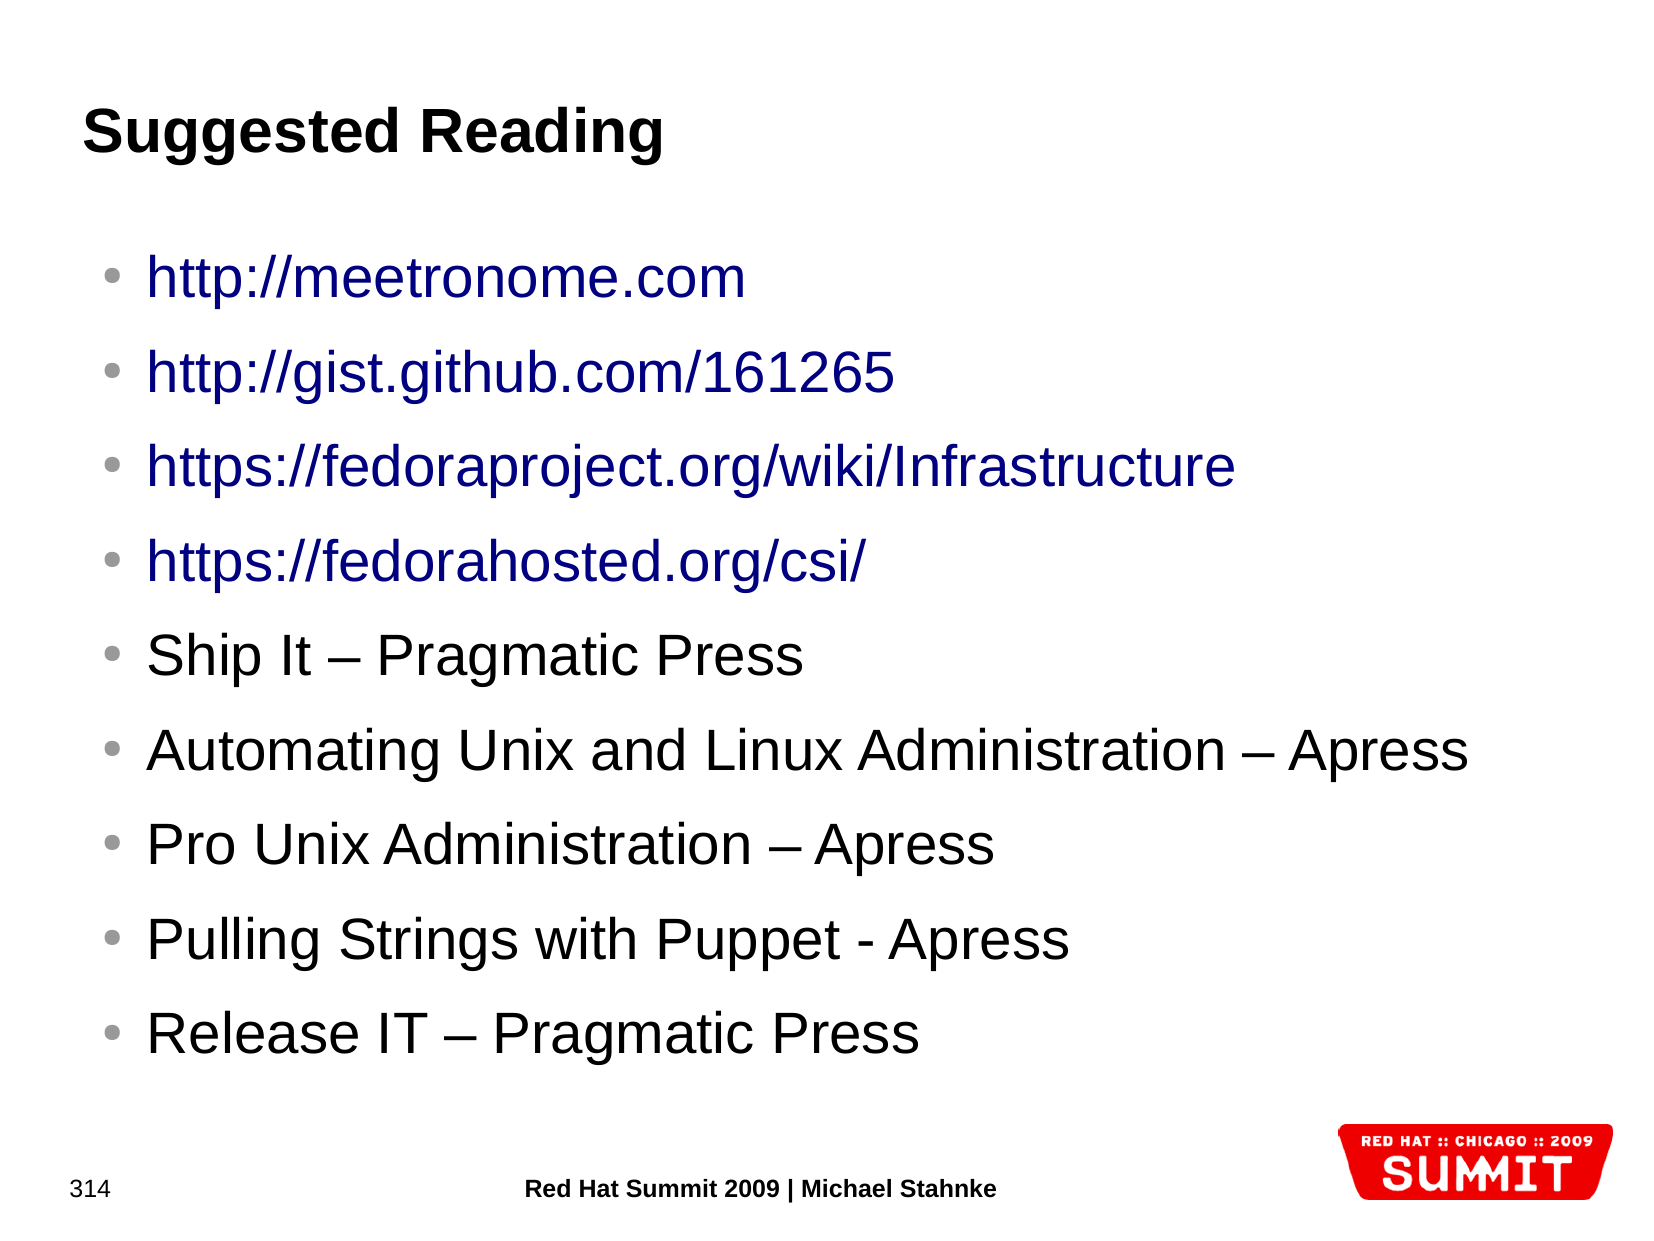

# Suggested Reading
http://meetronome.com
http://gist.github.com/161265
https://fedoraproject.org/wiki/Infrastructure
https://fedorahosted.org/csi/
Ship It – Pragmatic Press
Automating Unix and Linux Administration – Apress
Pro Unix Administration – Apress
Pulling Strings with Puppet - Apress
Release IT – Pragmatic Press